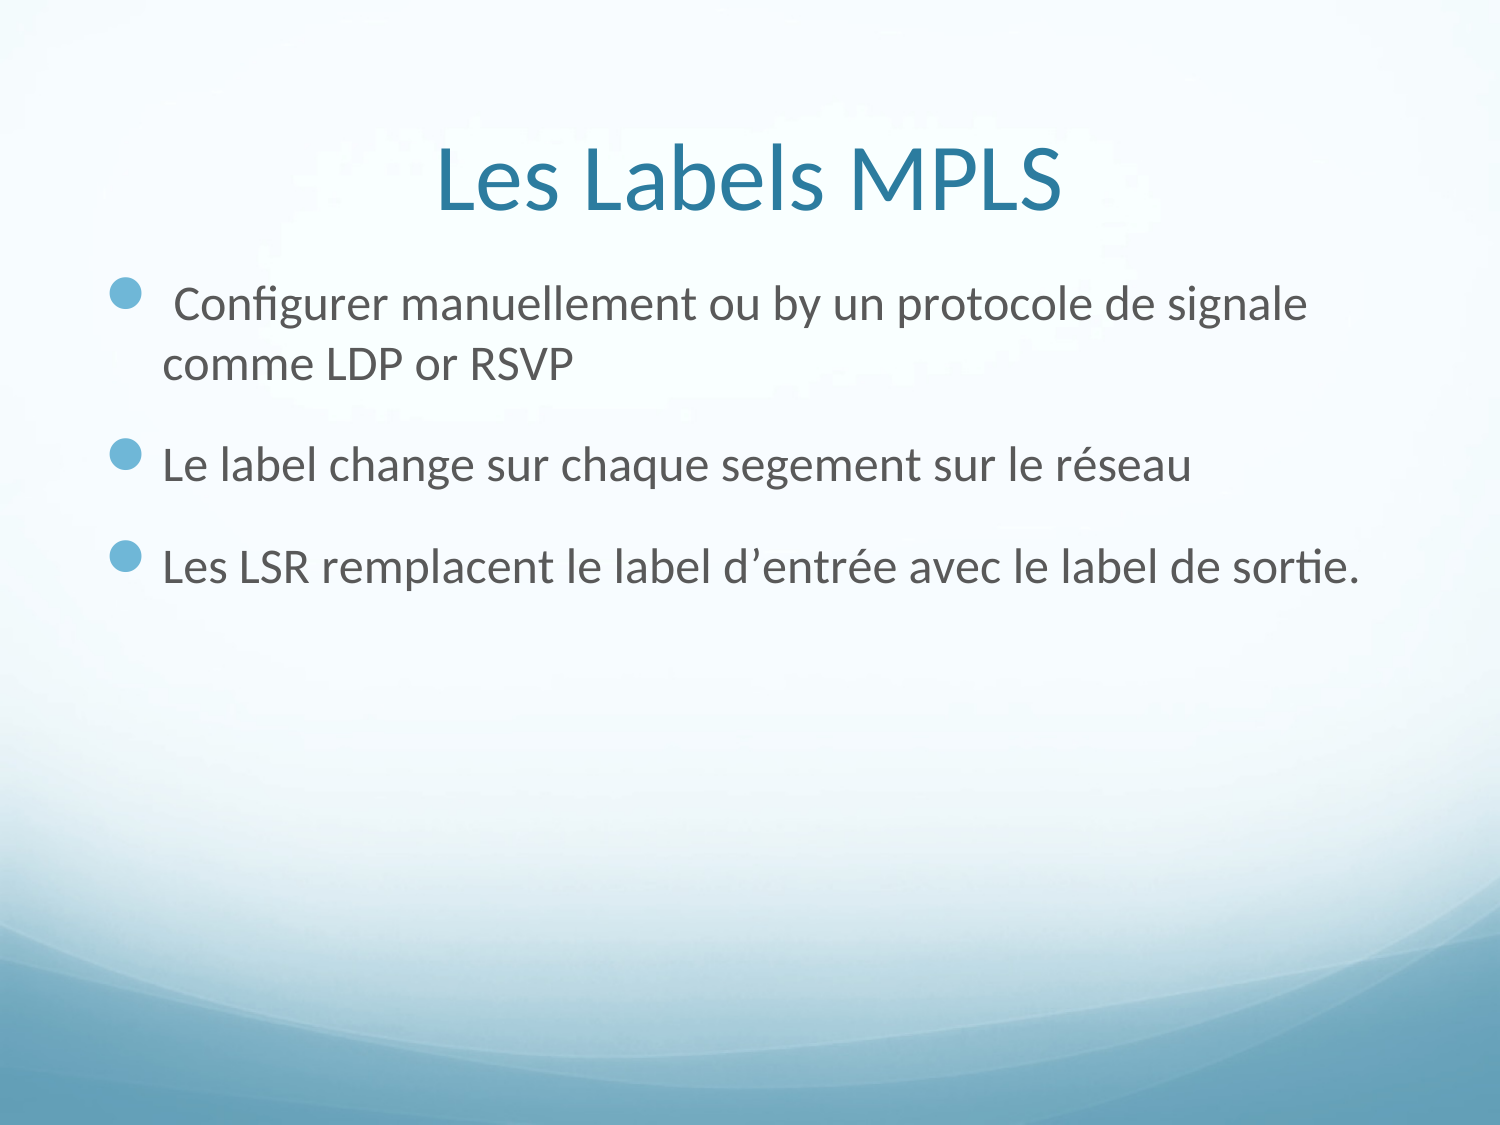

# Les Labels MPLS
 Configurer manuellement ou by un protocole de signale comme LDP or RSVP
Le label change sur chaque segement sur le réseau
Les LSR remplacent le label d’entrée avec le label de sortie.